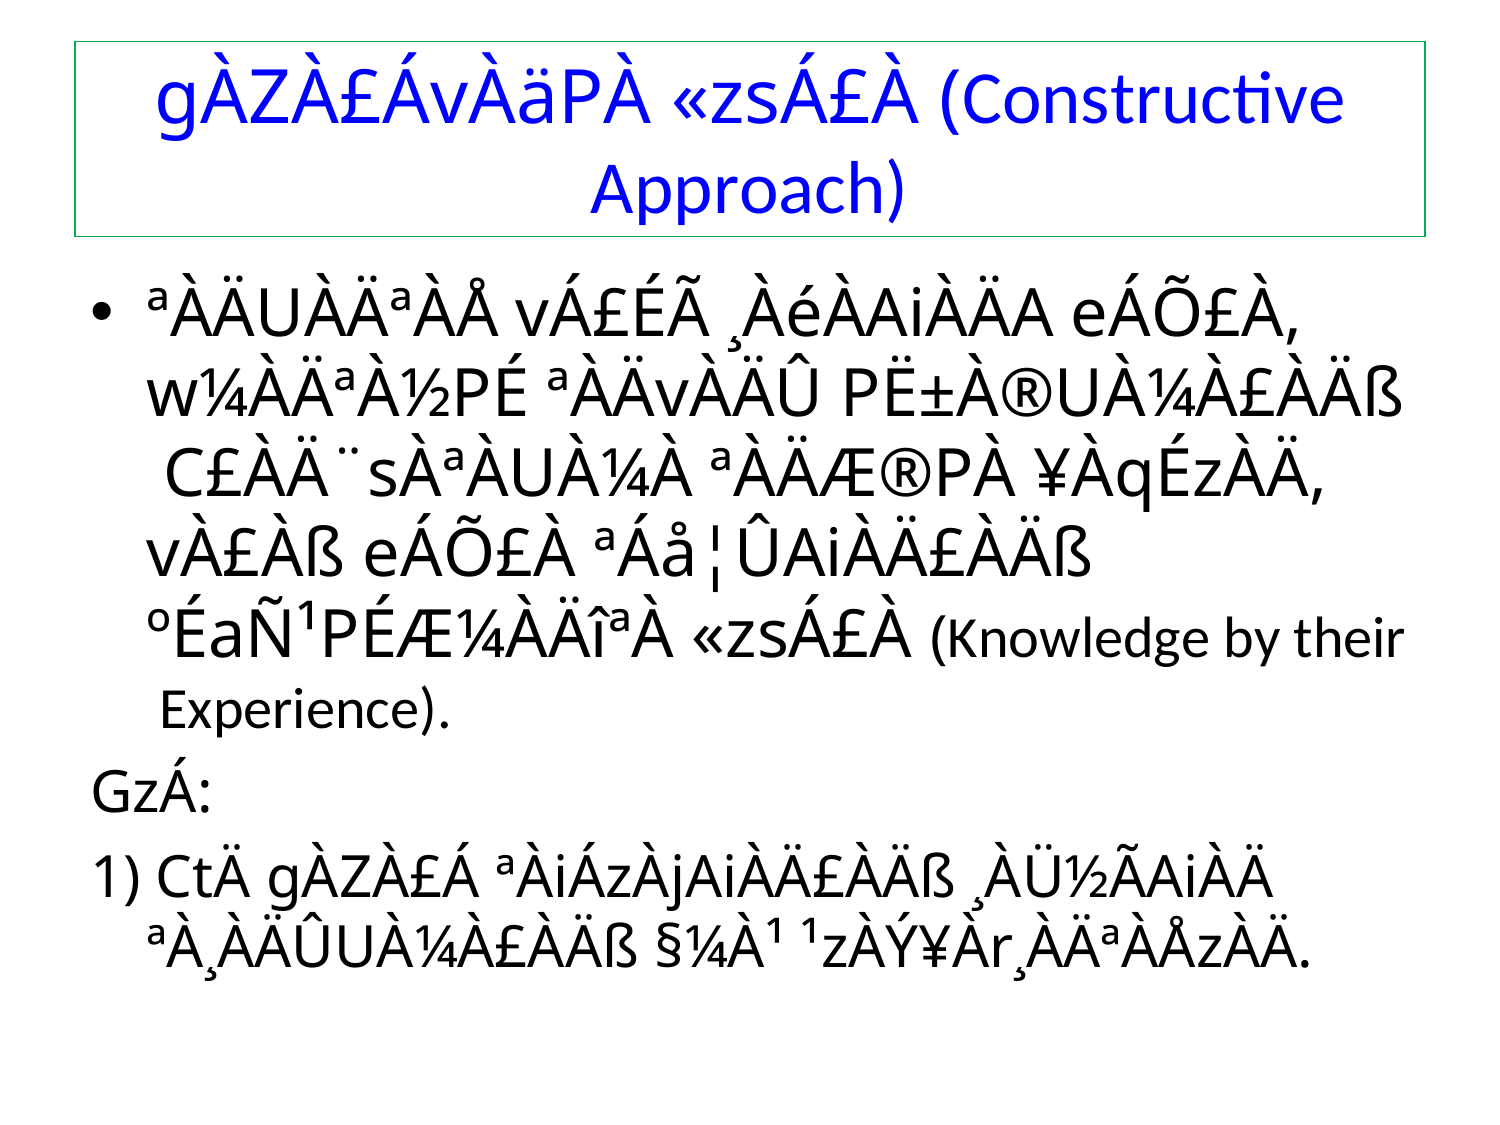

# gÀZÀ£ÁvÀäPÀ «zsÁ£À (Constructive Approach)
ªÀÄUÀÄªÀÅ vÁ£ÉÃ ¸ÀéÀAiÀÄA eÁÕ£À, w¼ÀÄªÀ½PÉ ªÀÄvÀÄÛ PË±À®UÀ¼À£ÀÄß C£ÀÄ¨sÀªÀUÀ¼À ªÀÄÆ®PÀ ¥ÀqÉzÀÄ, vÀ£Àß eÁÕ£À ªÁå¦ÛAiÀÄ£ÀÄß ºÉaÑ¹PÉÆ¼ÀÄîªÀ «zsÁ£À (Knowledge by their Experience).
GzÁ:
1) CtÄ gÀZÀ£Á ªÀiÁzÀjAiÀÄ£ÀÄß ¸ÀÜ½ÃAiÀÄ ªÀ¸ÀÄÛUÀ¼À£ÀÄß §¼À¹ ¹zÀÝ¥Àr¸ÀÄªÀÅzÀÄ.